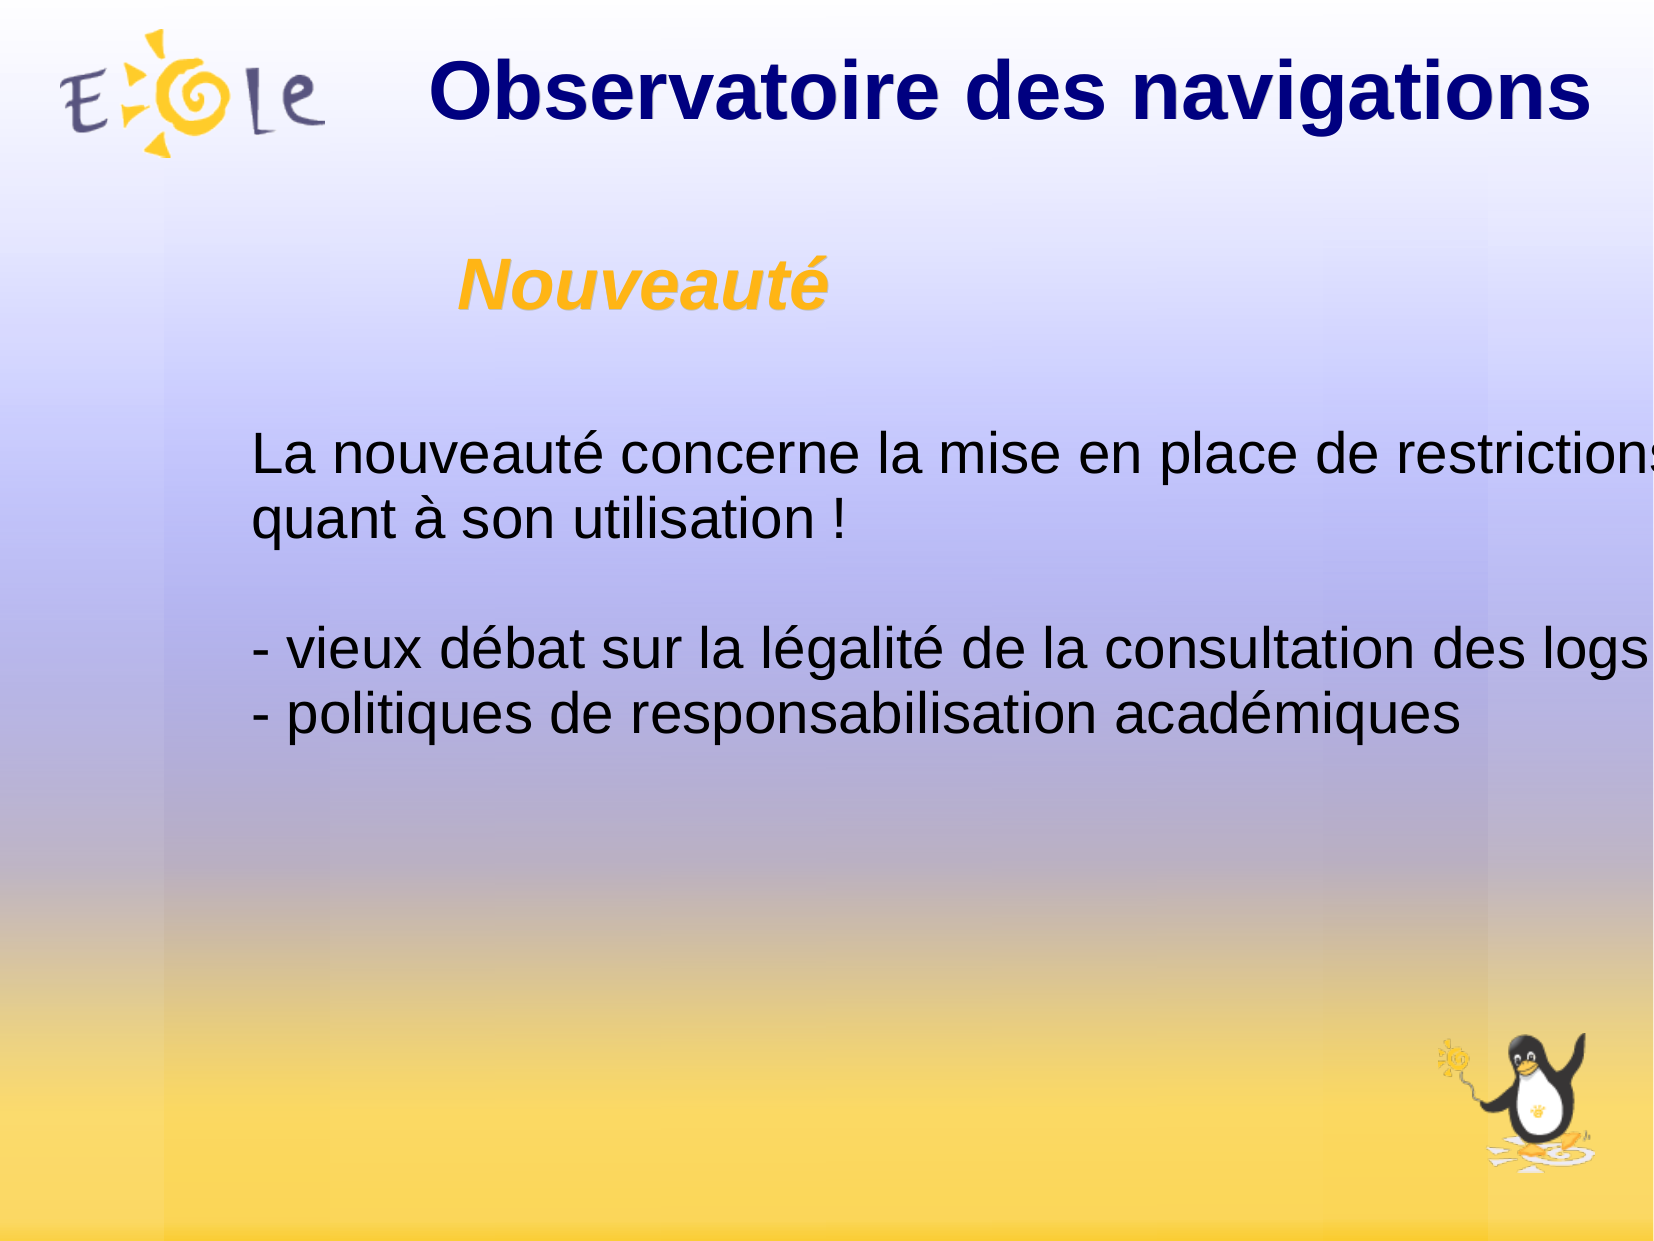

Observatoire des navigations
Nouveauté
La nouveauté concerne la mise en place de restrictions
quant à son utilisation !
- vieux débat sur la légalité de la consultation des logs
- politiques de responsabilisation académiques